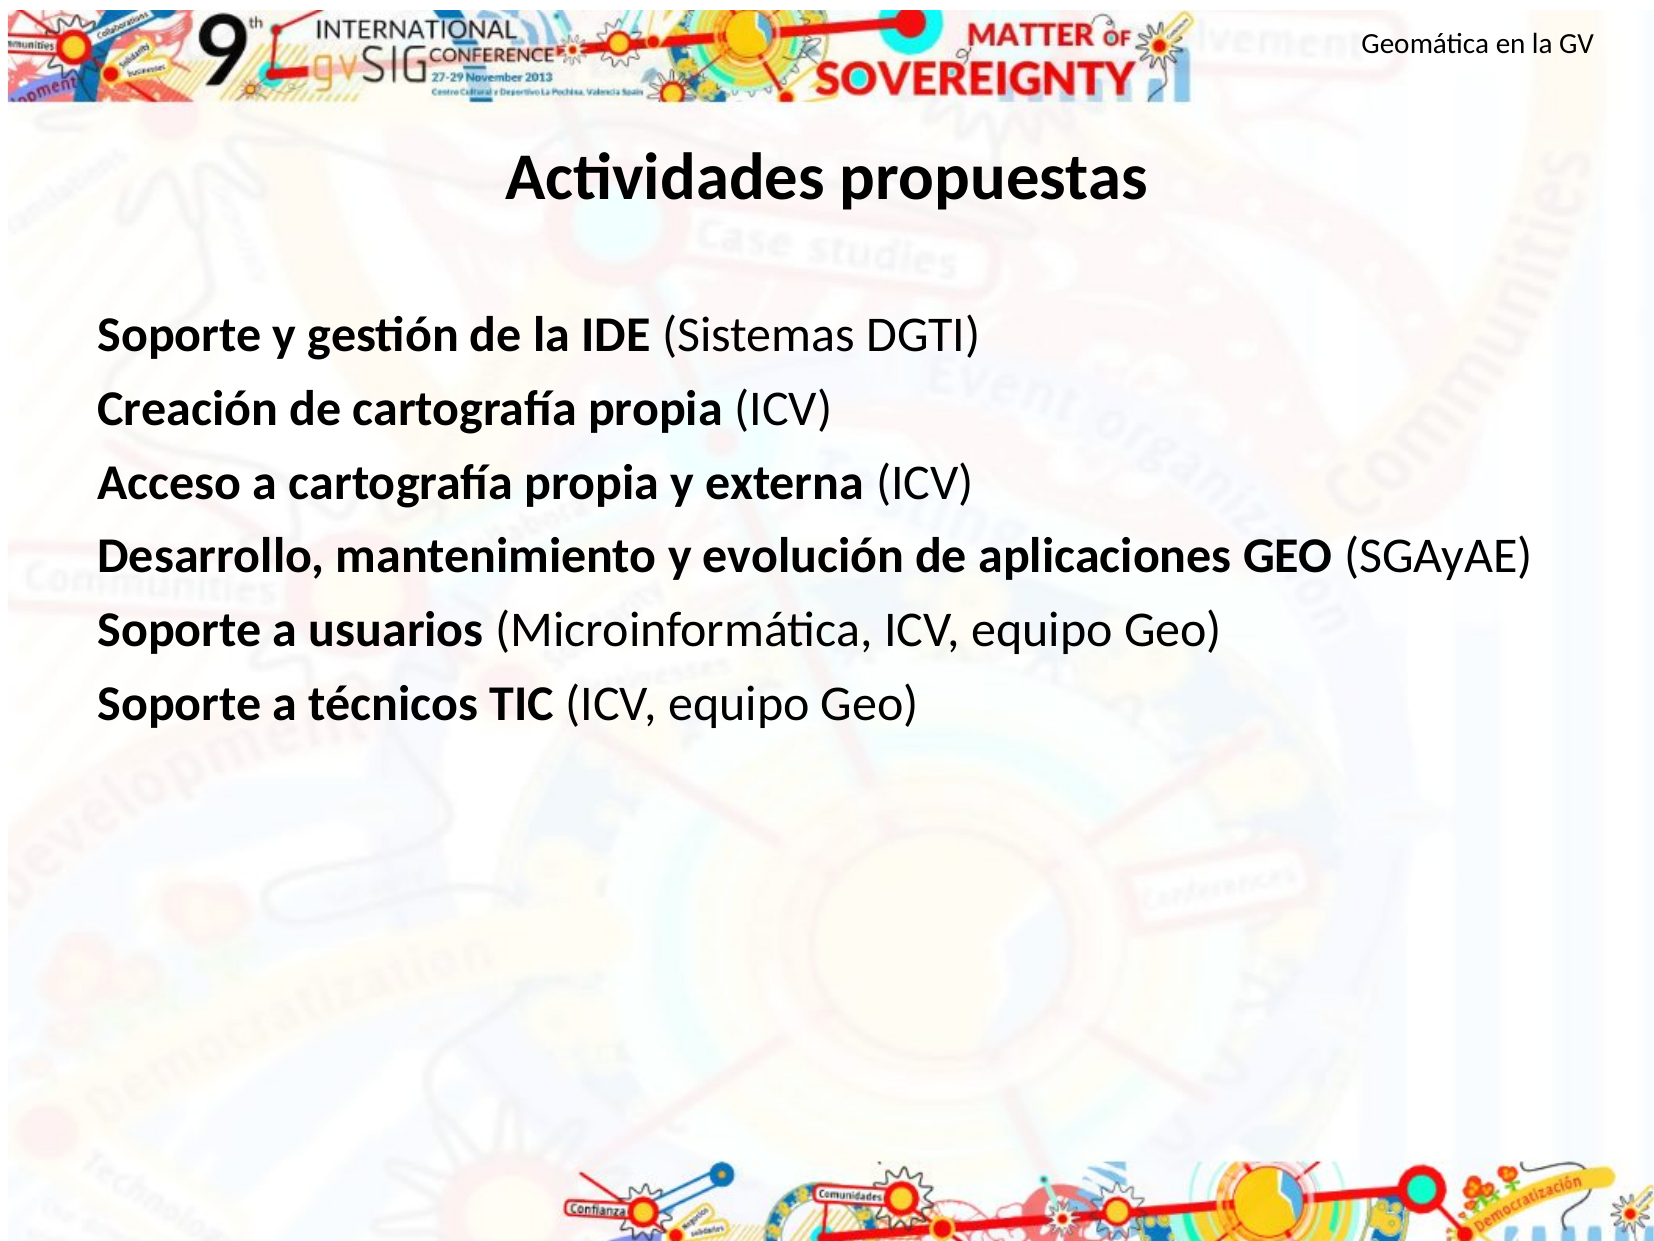

Geomática en la GV
# Actividades propuestas
Soporte y gestión de la IDE (Sistemas DGTI)
Creación de cartografía propia (ICV)
Acceso a cartografía propia y externa (ICV)
Desarrollo, mantenimiento y evolución de aplicaciones GEO (SGAyAE)
Soporte a usuarios (Microinformática, ICV, equipo Geo)
Soporte a técnicos TIC (ICV, equipo Geo)